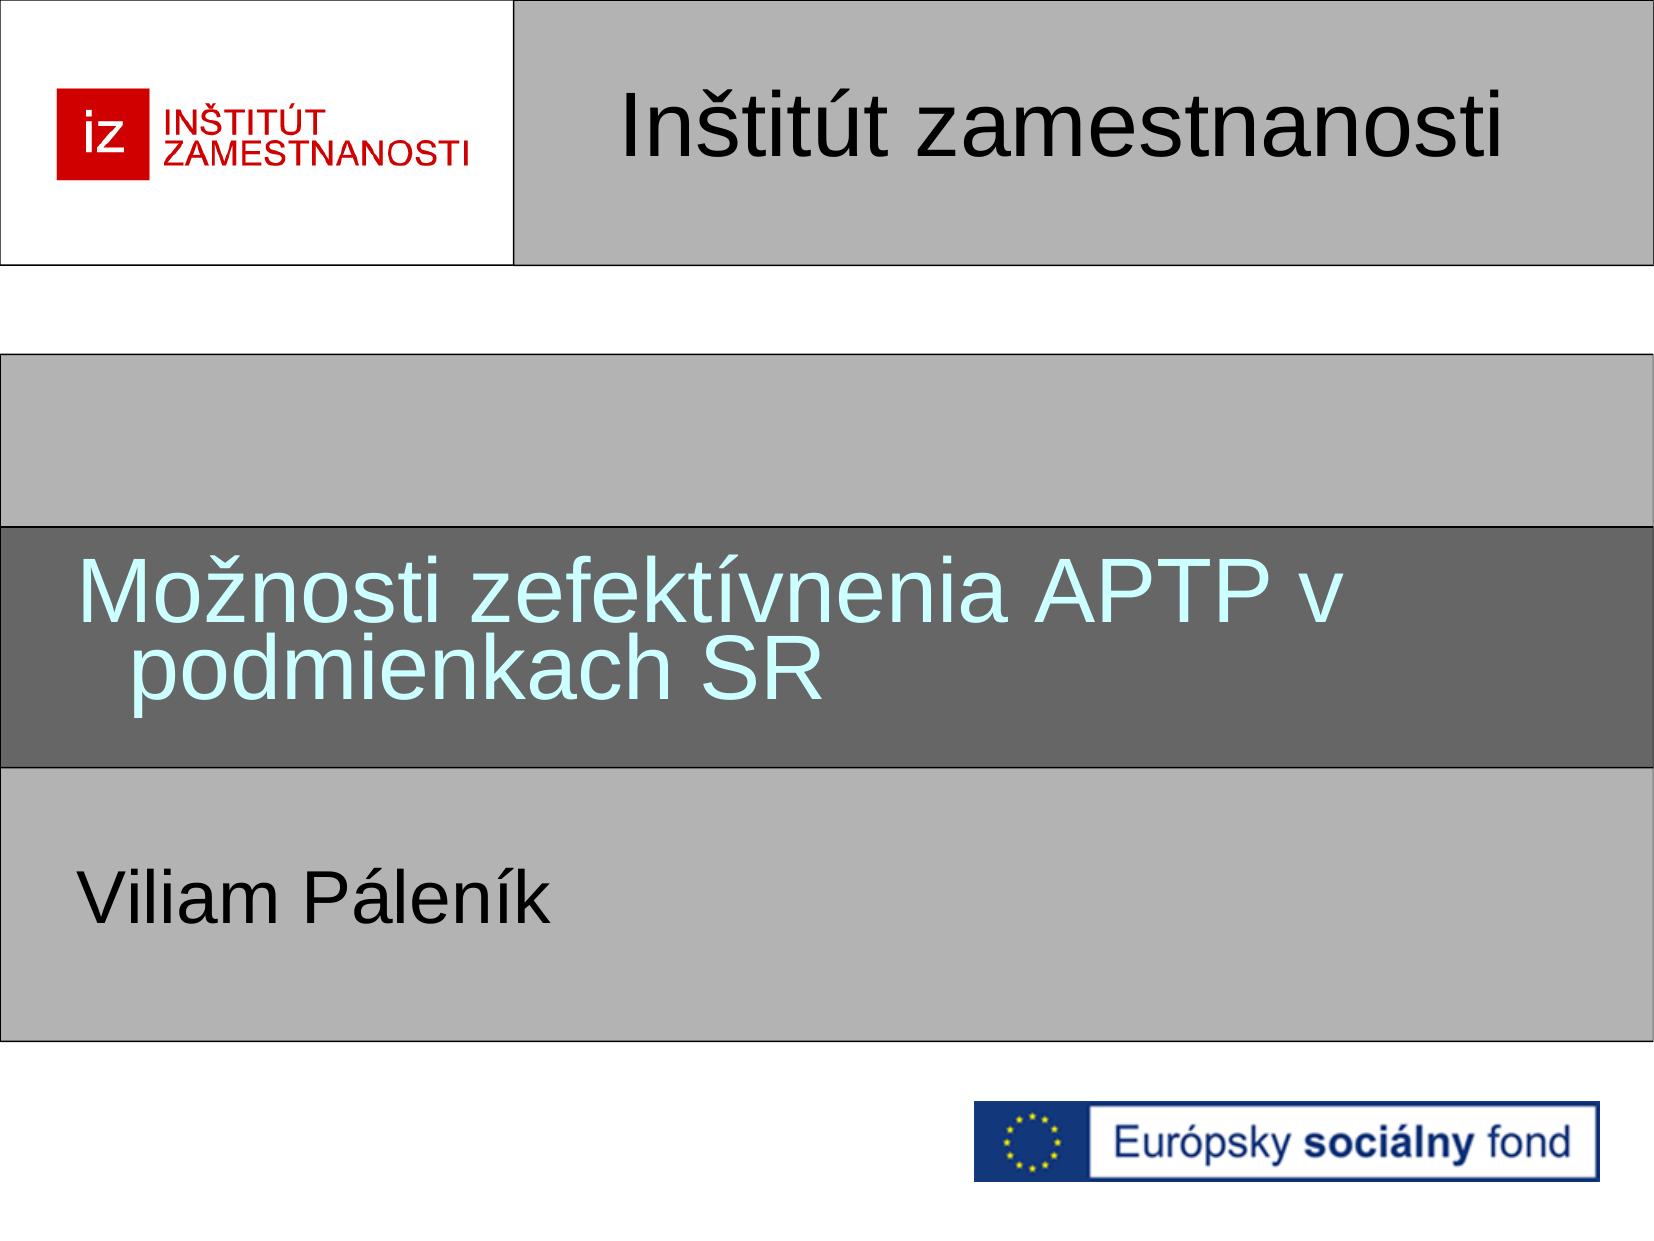

# Inštitút zamestnanosti
Možnosti zefektívnenia APTP v podmienkach SR
Viliam Páleník